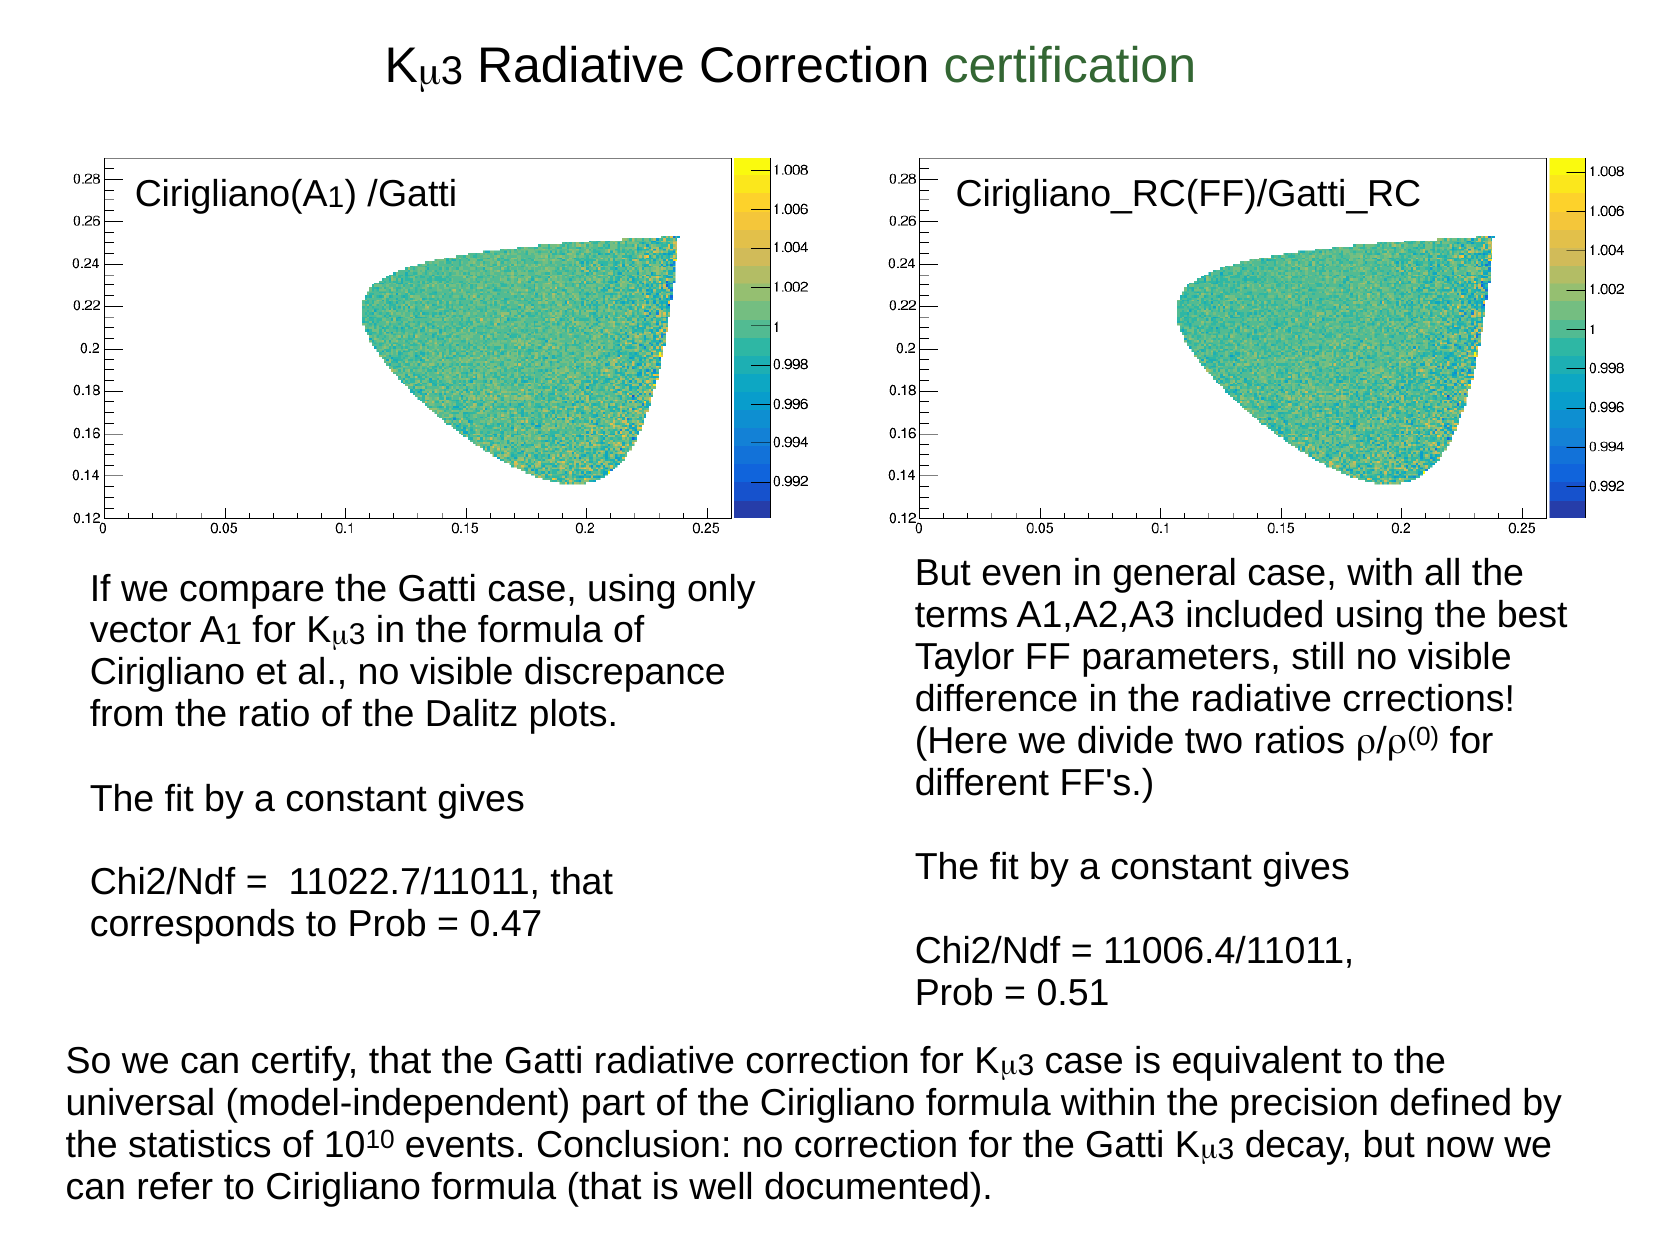

Km3 Radiative Correction certification
Cirigliano(A1) /Gatti
Cirigliano_RC(FF)/Gatti_RC
But even in general case, with all the terms A1,A2,A3 included using the best Taylor FF parameters, still no visible difference in the radiative crrections! (Here we divide two ratios r/r(0) for different FF's.)
The fit by a constant gives
Chi2/Ndf = 11006.4/11011,
Prob = 0.51
If we compare the Gatti case, using only
vector A1 for Km3 in the formula of Cirigliano et al., no visible discrepance from the ratio of the Dalitz plots.
The fit by a constant gives
Chi2/Ndf = 11022.7/11011, that corresponds to Prob = 0.47
So we can certify, that the Gatti radiative correction for Km3 case is equivalent to the universal (model-independent) part of the Cirigliano formula within the precision defined by the statistics of 1010 events. Conclusion: no correction for the Gatti Km3 decay, but now we can refer to Cirigliano formula (that is well documented).